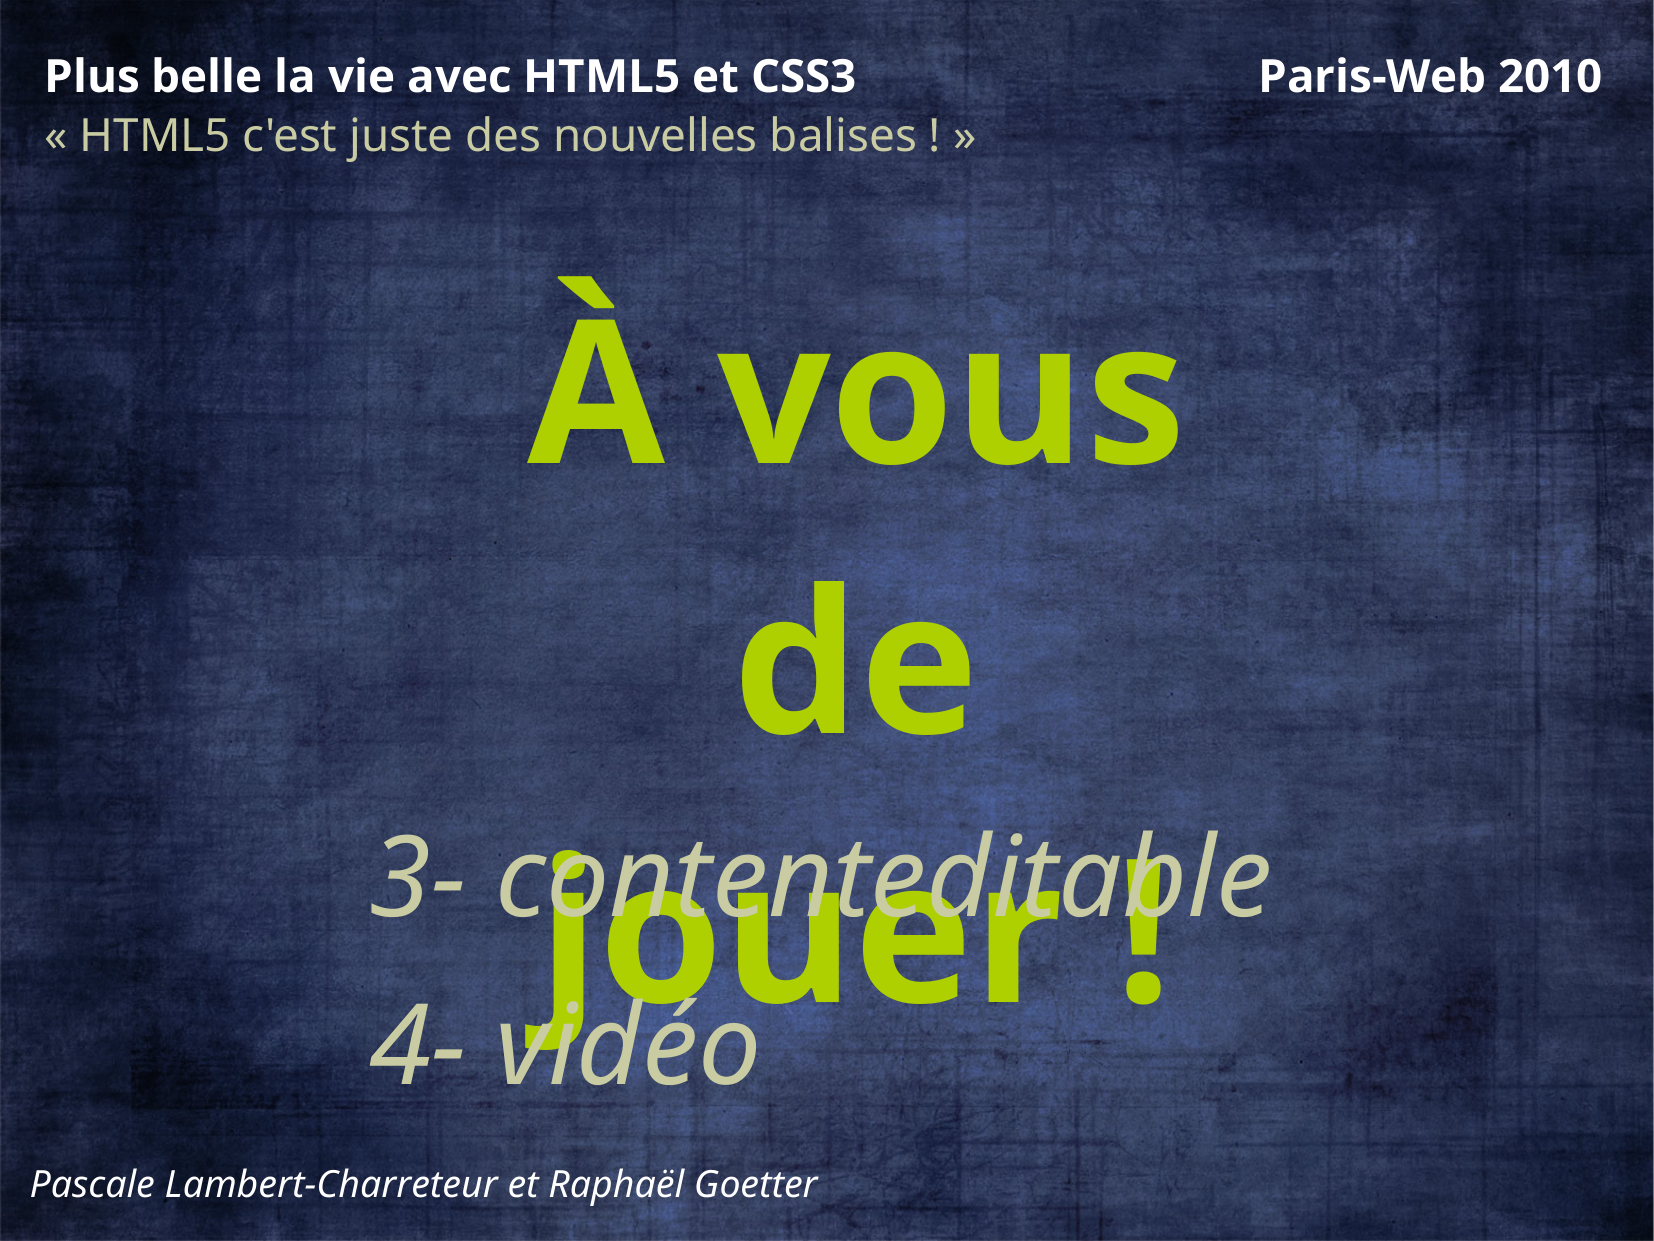

Plus belle la vie avec HTML5 et CSS3
« HTML5 c'est juste des nouvelles balises ! »
À vous de jouer !
3- contenteditable
4- vidéo
Pascale Lambert-Charreteur et Raphaël Goetter